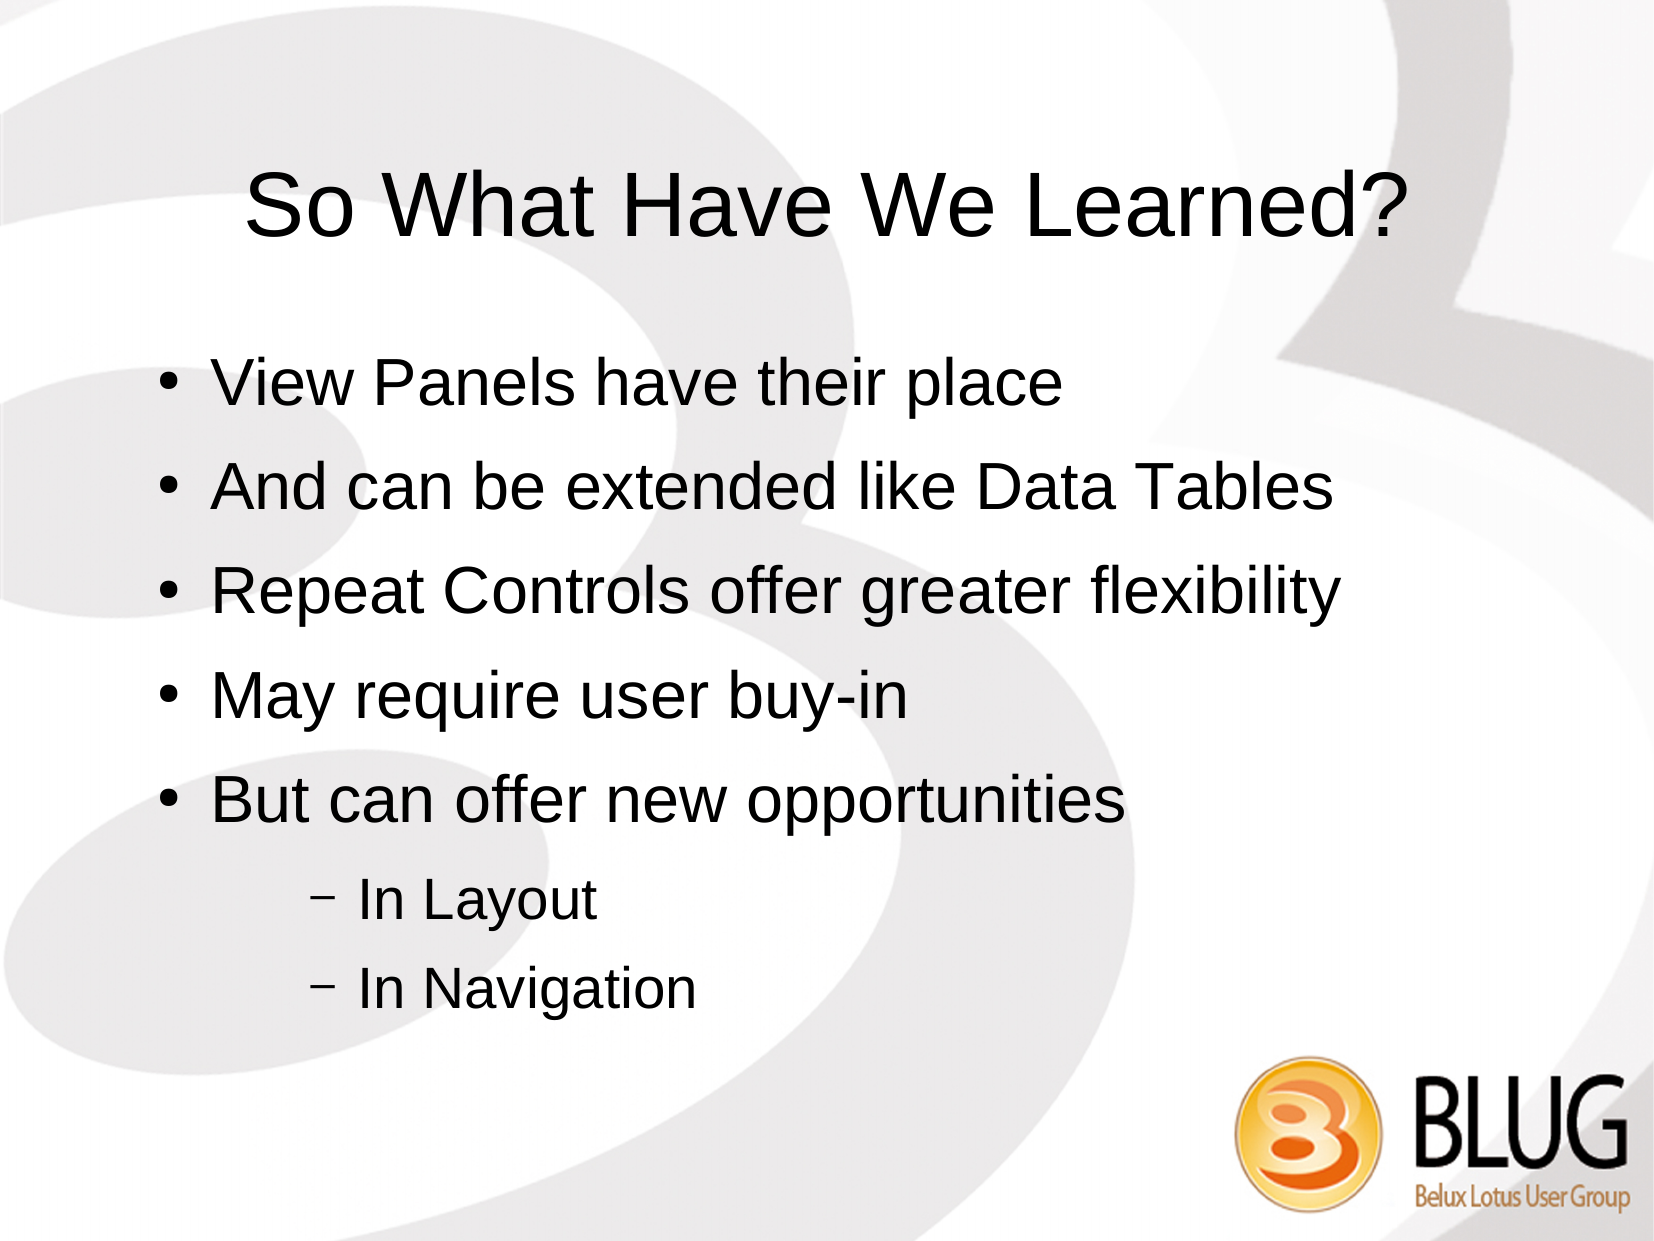

# So What Have We Learned?
View Panels have their place
And can be extended like Data Tables
Repeat Controls offer greater flexibility
May require user buy-in
But can offer new opportunities
In Layout
In Navigation